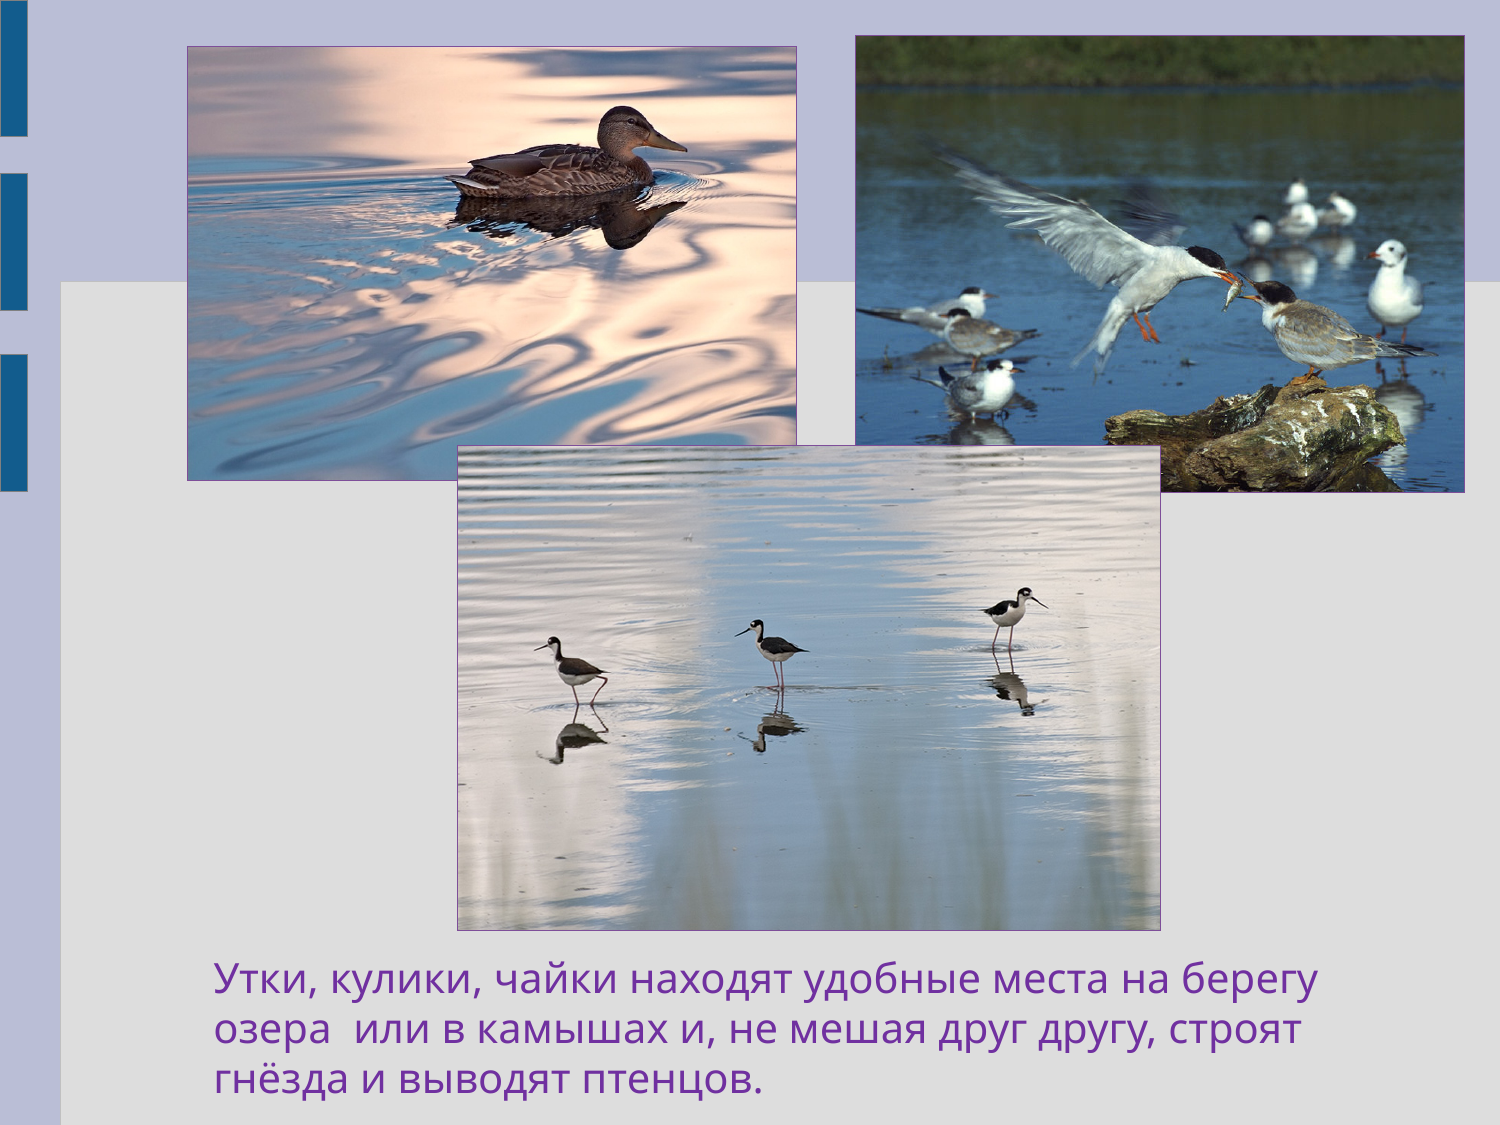

Утки, кулики, чайки находят удобные места на берегу озера или в камышах и, не мешая друг другу, строят гнёзда и выводят птенцов.